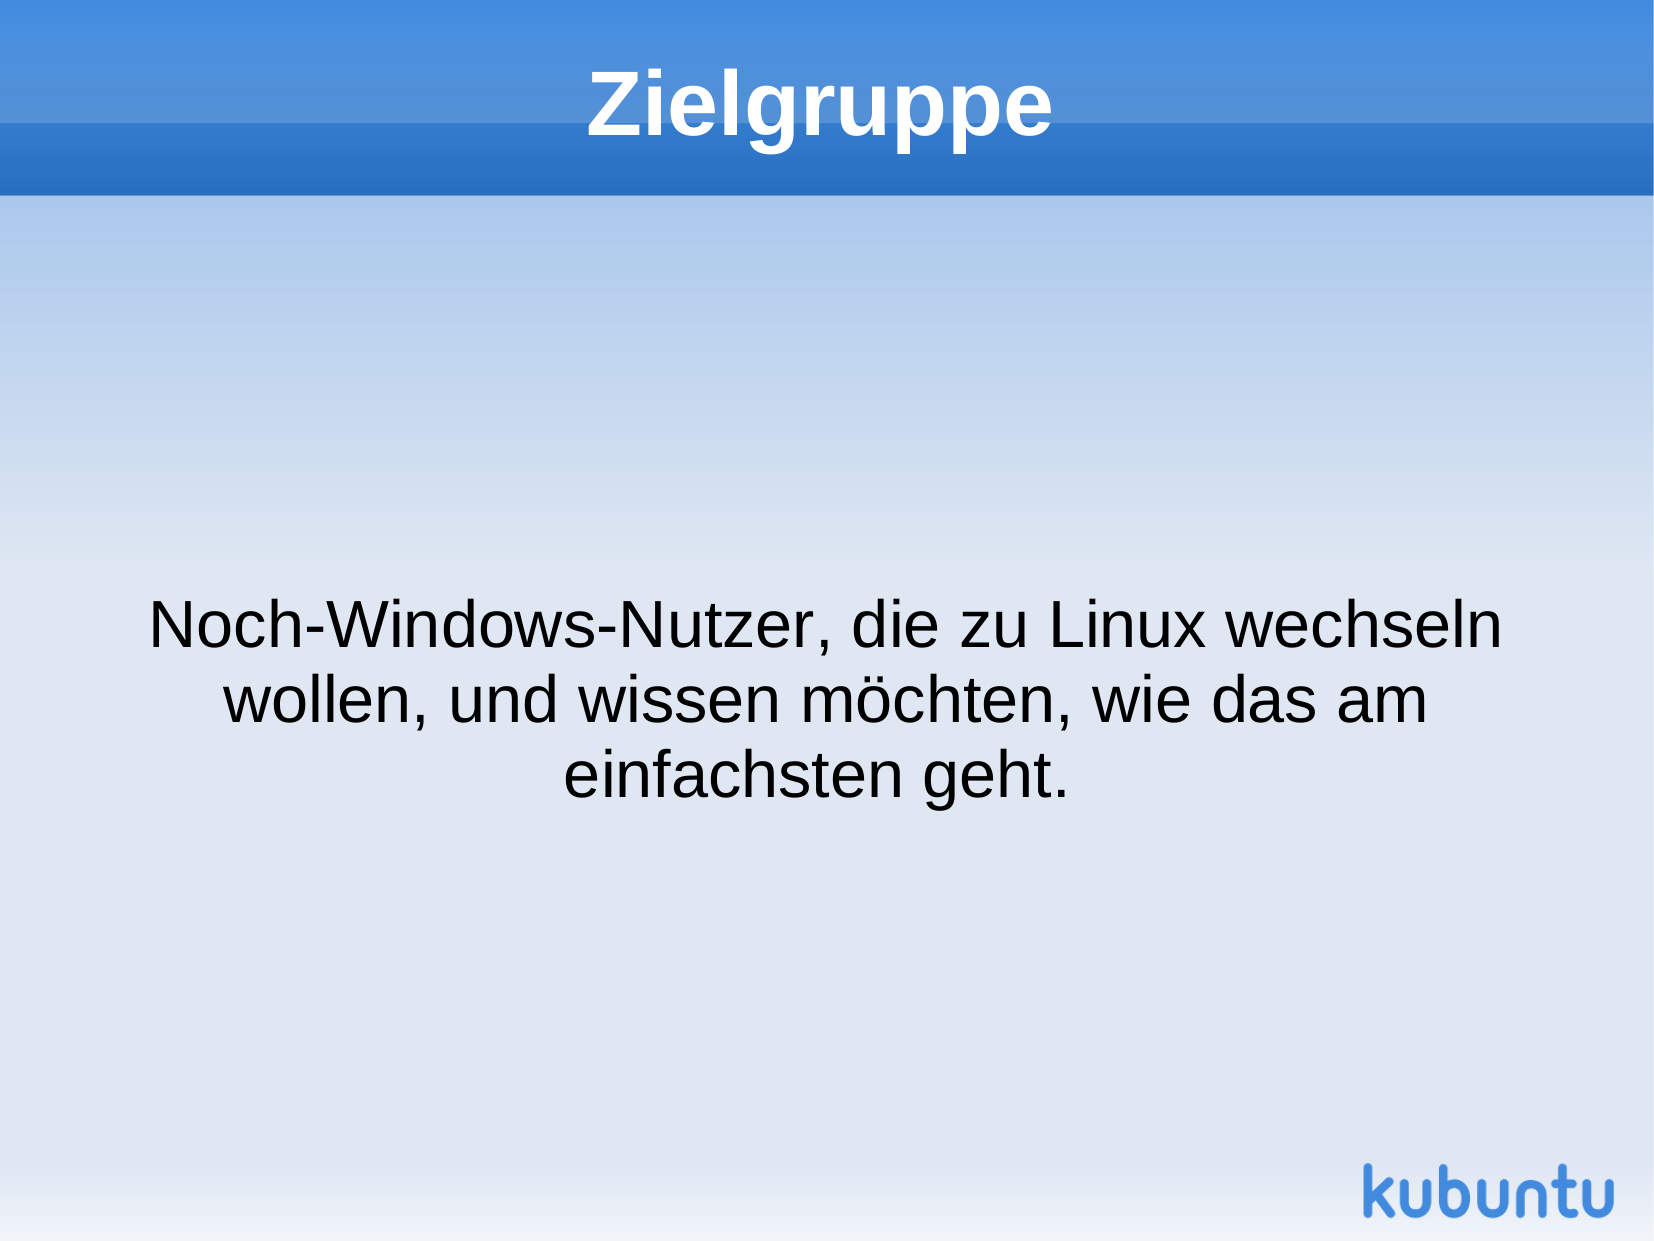

# Zielgruppe
Noch-Windows-Nutzer, die zu Linux wechseln wollen, und wissen möchten, wie das am einfachsten geht.